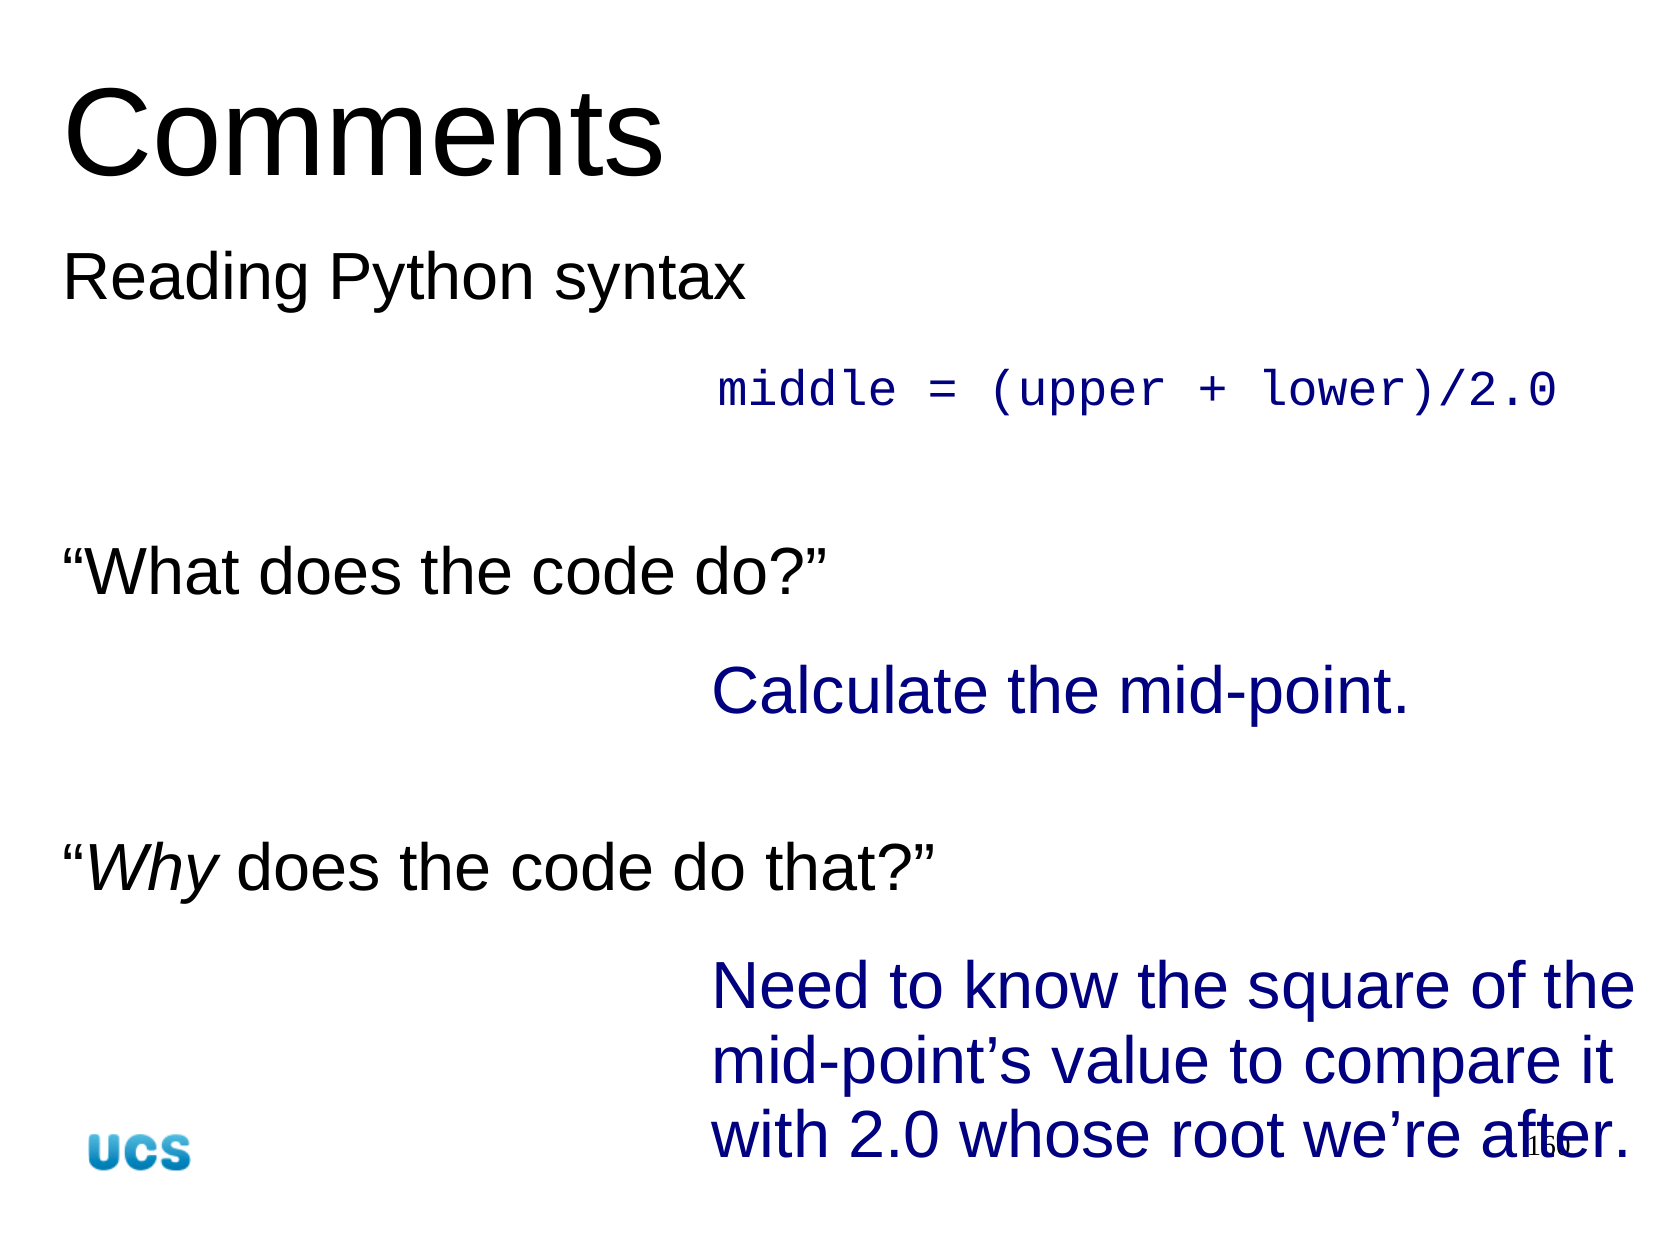

Comments
Reading Python syntax
middle = (upper + lower)/2.0
“What does the code do?”
Calculate the mid-point.
“Why does the code do that?”
Need to know the square of the
mid-point’s value to compare it
with 2.0 whose root we’re after.
160